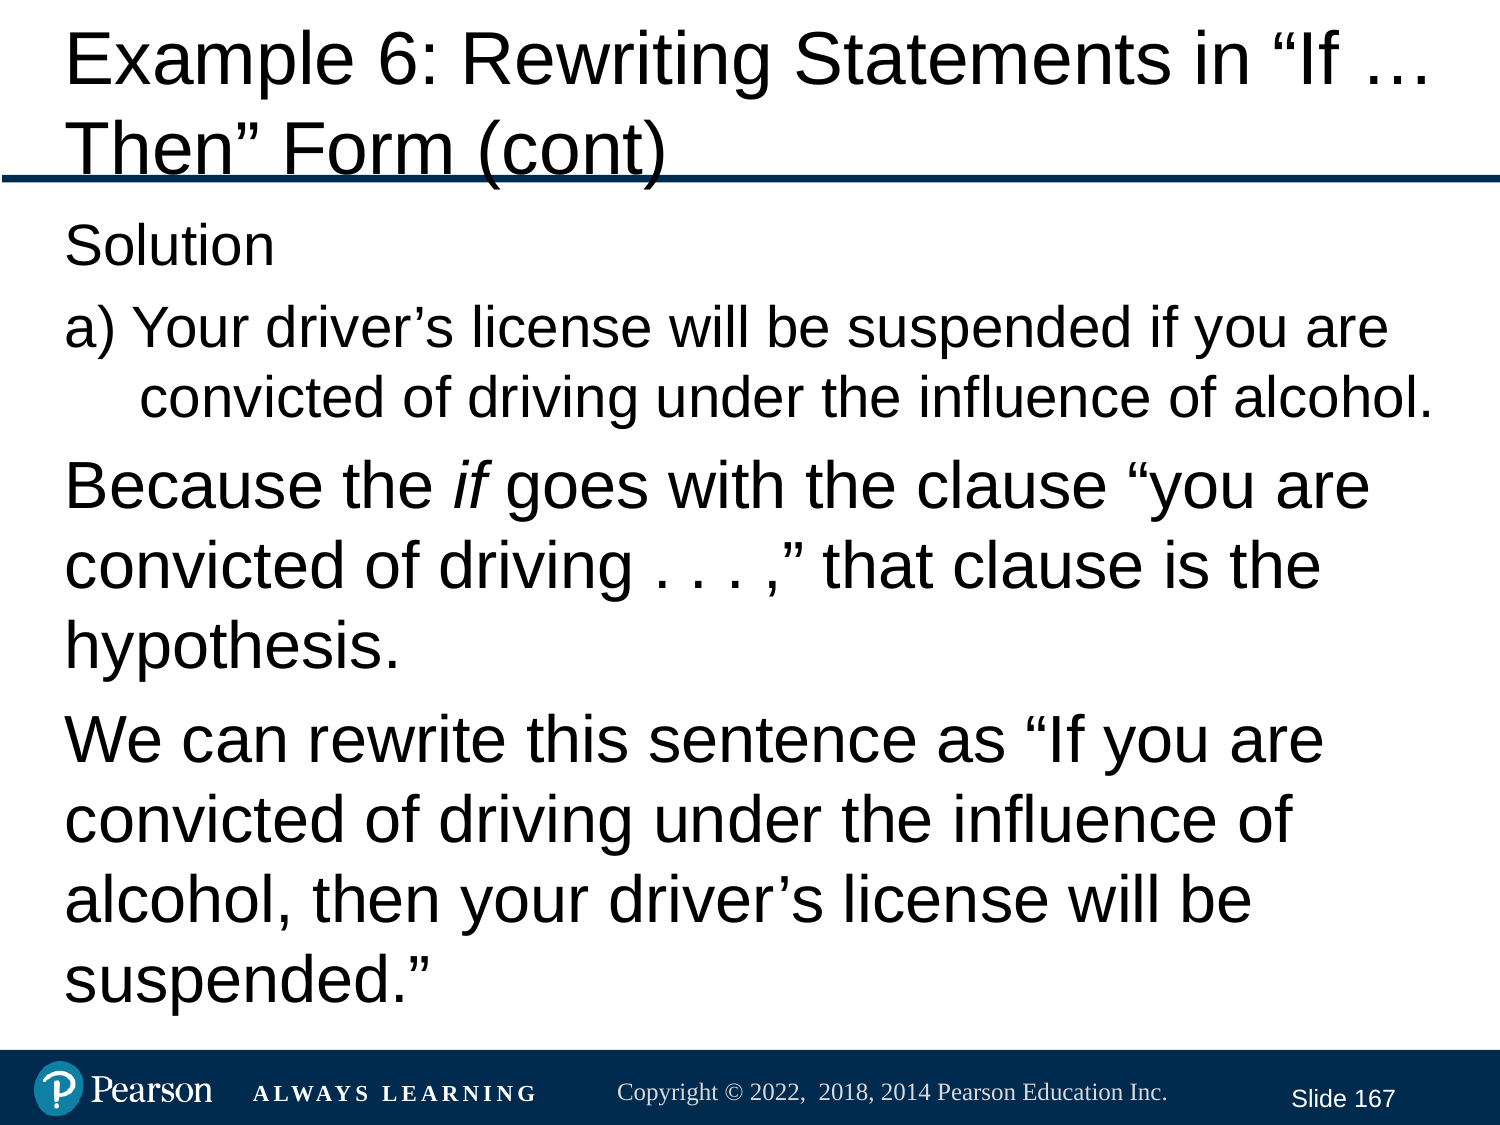

# Example 6: Rewriting Statements in “If … Then” Form (cont)
Solution
a) Your driver’s license will be suspended if you are convicted of driving under the influence of alcohol.
Because the if goes with the clause “you are convicted of driving . . . ,” that clause is the hypothesis.
We can rewrite this sentence as “If you are convicted of driving under the influence of alcohol, then your driver’s license will be suspended.”